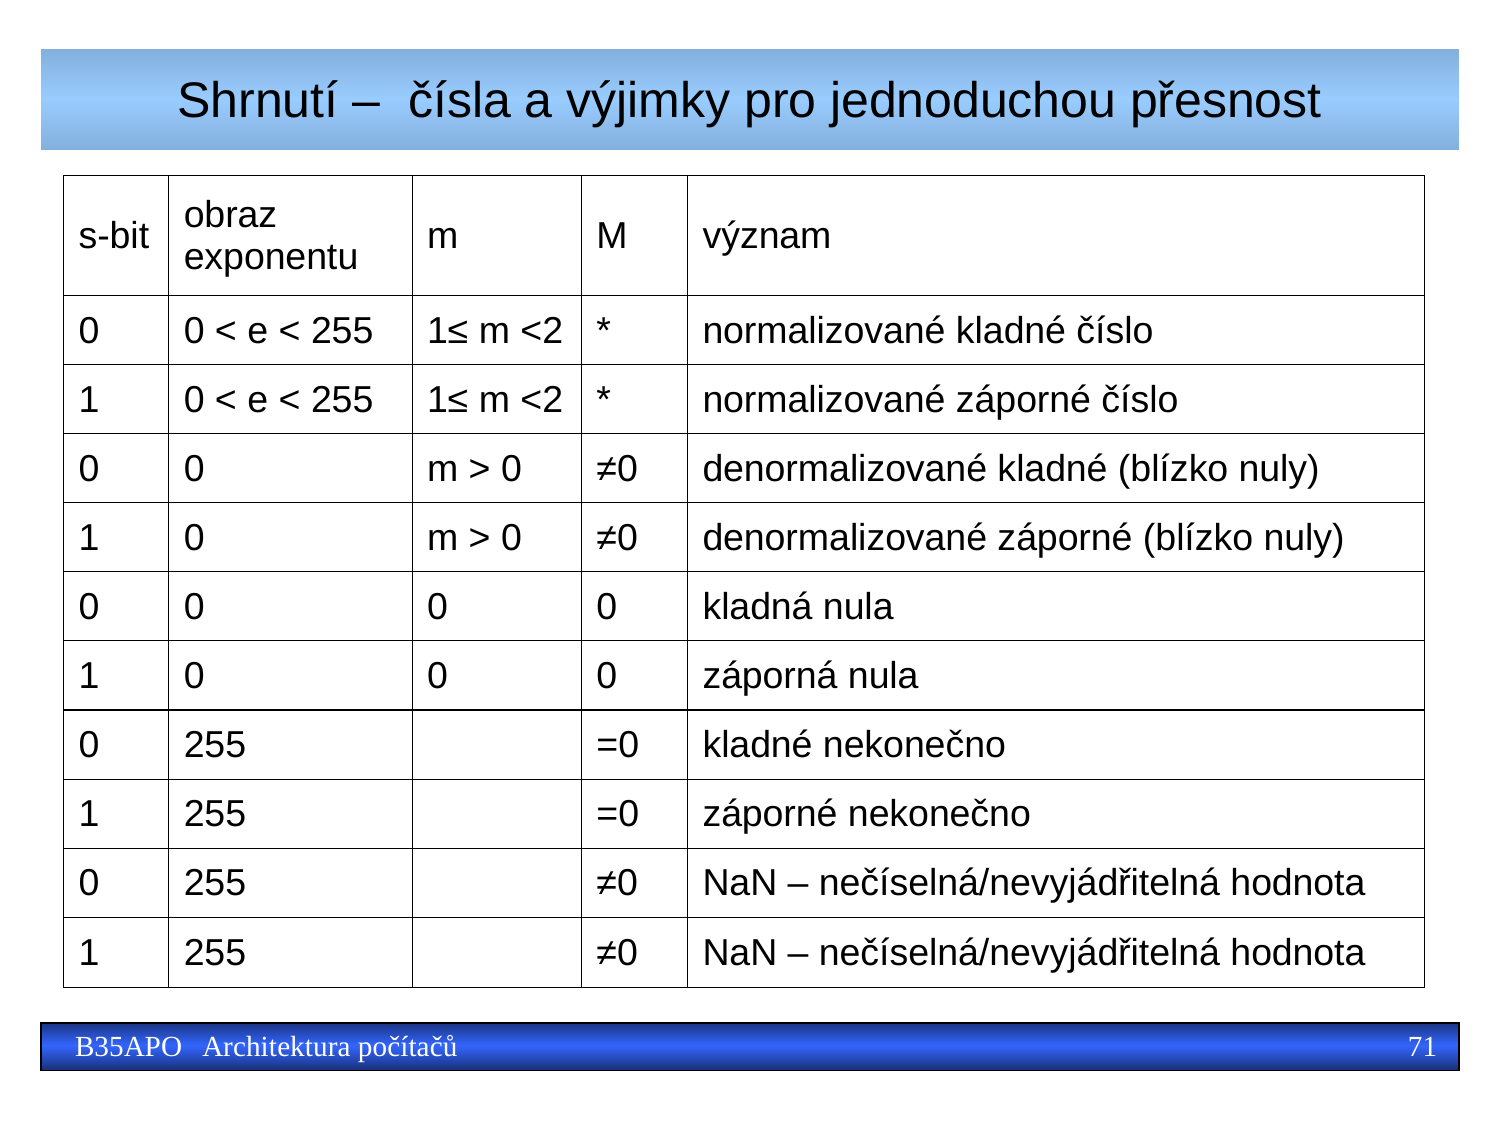

# Shrnutí – čísla a výjimky pro jednoduchou přesnost
| s-bit | obraz exponentu | m | M | význam |
| --- | --- | --- | --- | --- |
| 0 | 0 < e < 255 | 1≤ m <2 | \* | normalizované kladné číslo |
| 1 | 0 < e < 255 | 1≤ m <2 | \* | normalizované záporné číslo |
| 0 | 0 | m > 0 | ≠0 | denormalizované kladné (blízko nuly) |
| 1 | 0 | m > 0 | ≠0 | denormalizované záporné (blízko nuly) |
| 0 | 0 | 0 | 0 | kladná nula |
| 1 | 0 | 0 | 0 | záporná nula |
| 0 | 255 | | =0 | kladné nekonečno |
| 1 | 255 | | =0 | záporné nekonečno |
| 0 | 255 | | ≠0 | NaN – nečíselná/nevyjádřitelná hodnota |
| 1 | 255 | | ≠0 | NaN – nečíselná/nevyjádřitelná hodnota |
B35APO Architektura počítačů
71